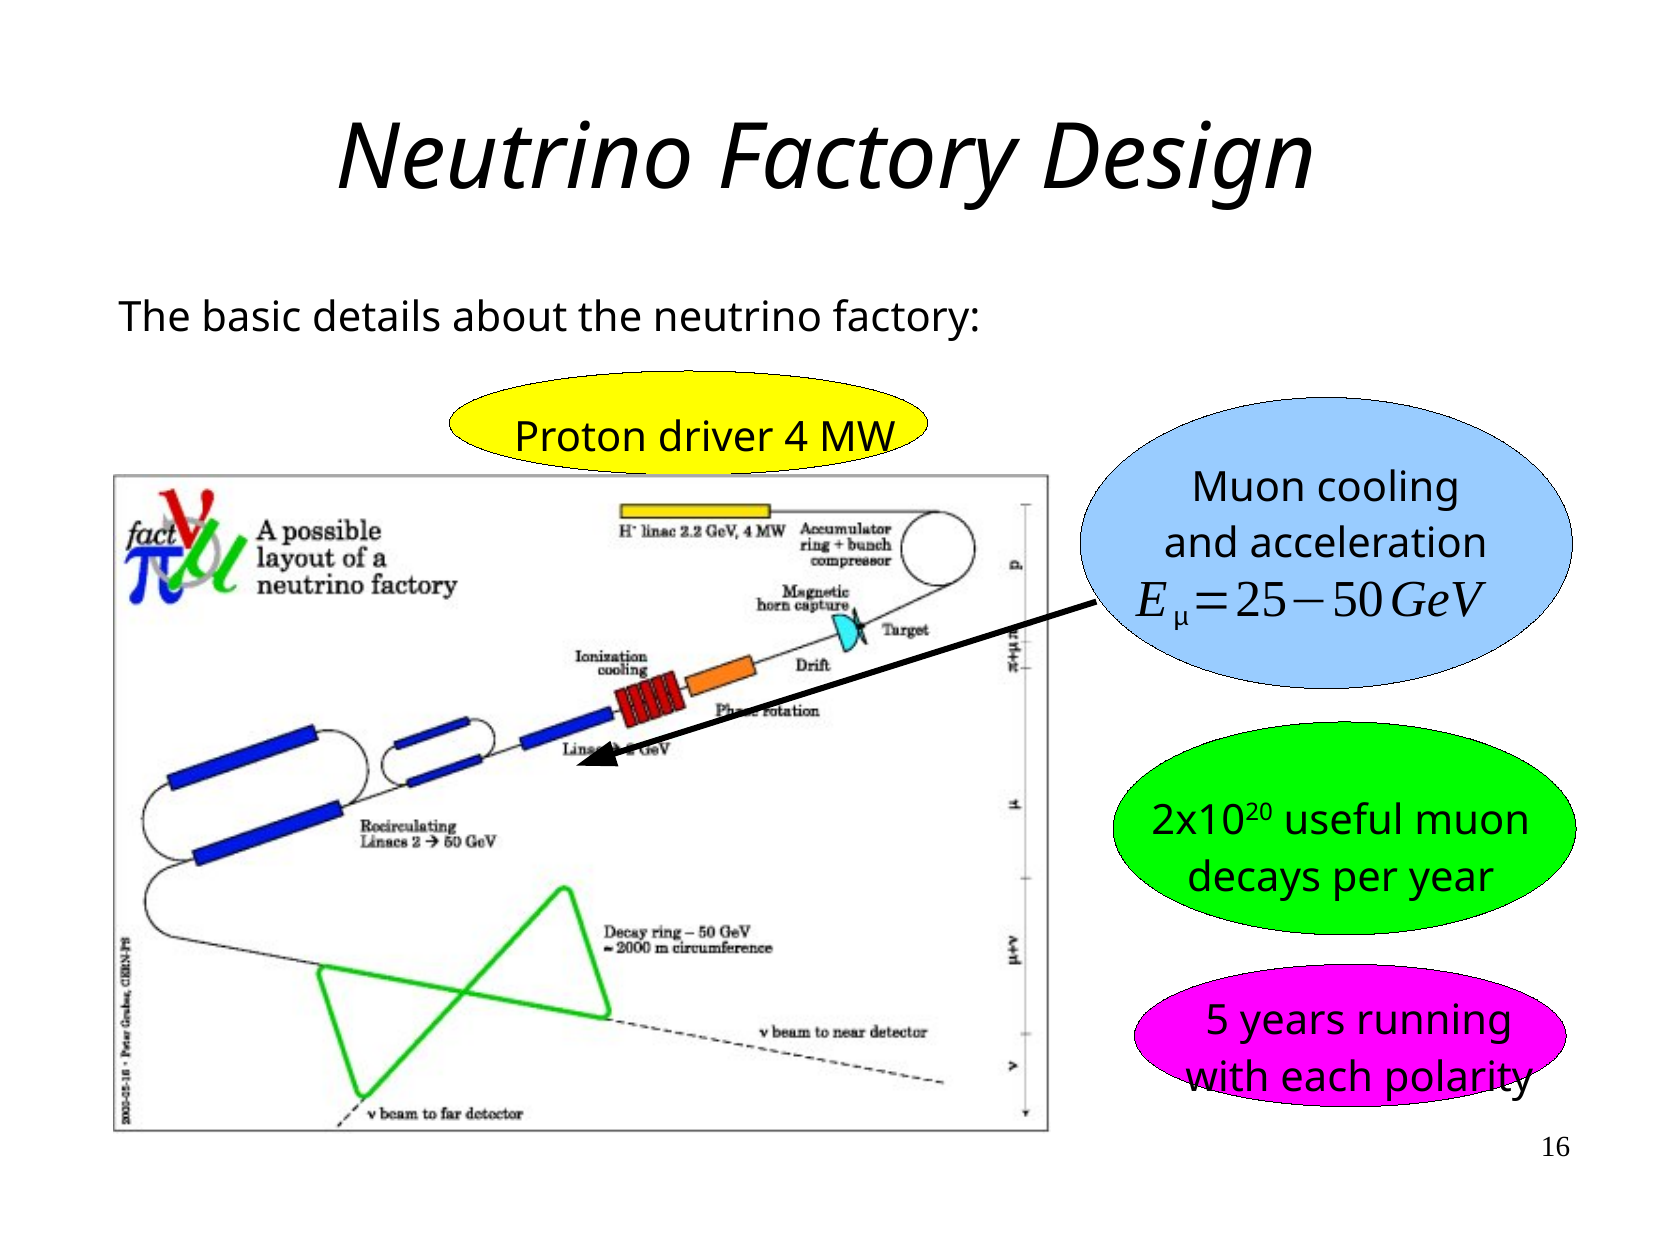

# Neutrino Factory Design
The basic details about the neutrino factory:
Proton driver 4 MW
Muon cooling and acceleration
2x1020 useful muon decays per year
5 years running with each polarity
16